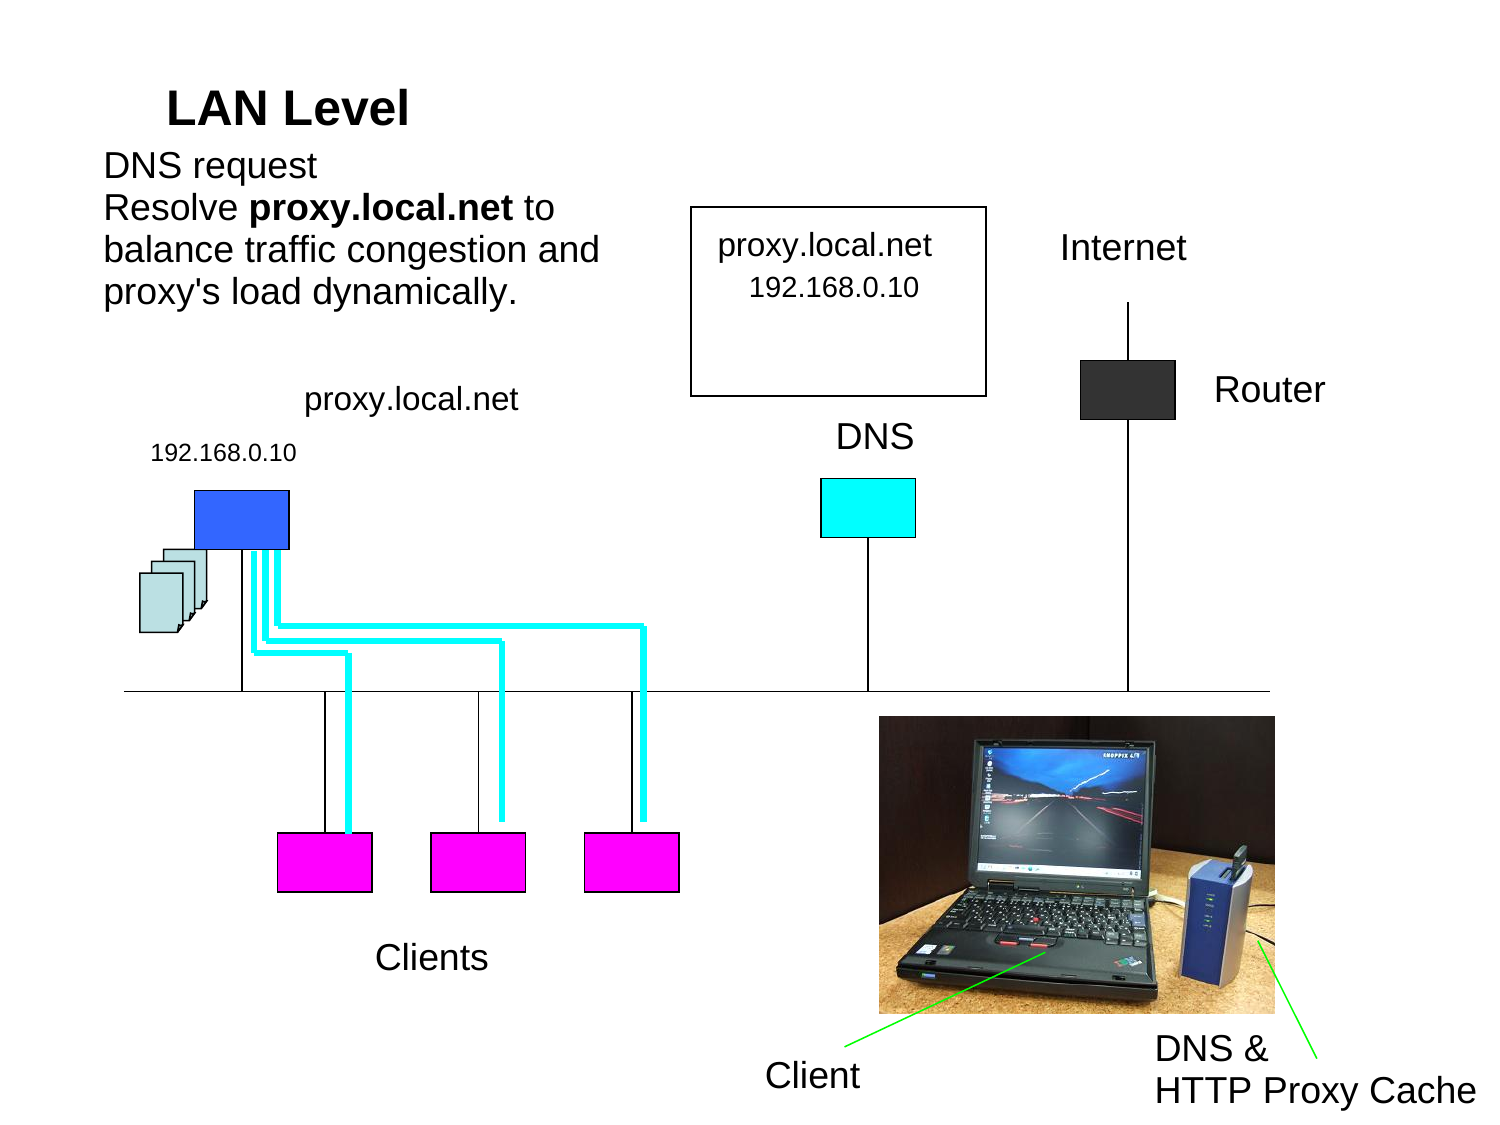

# LAN Level
DNS request
Resolve proxy.local.net to balance traffic congestion and proxy's load dynamically.
proxy.local.net
 192.168.0.10
Internet
Router
proxy.local.net
DNS
192.168.0.10
Clients
DNS &
HTTP Proxy Cache
Client